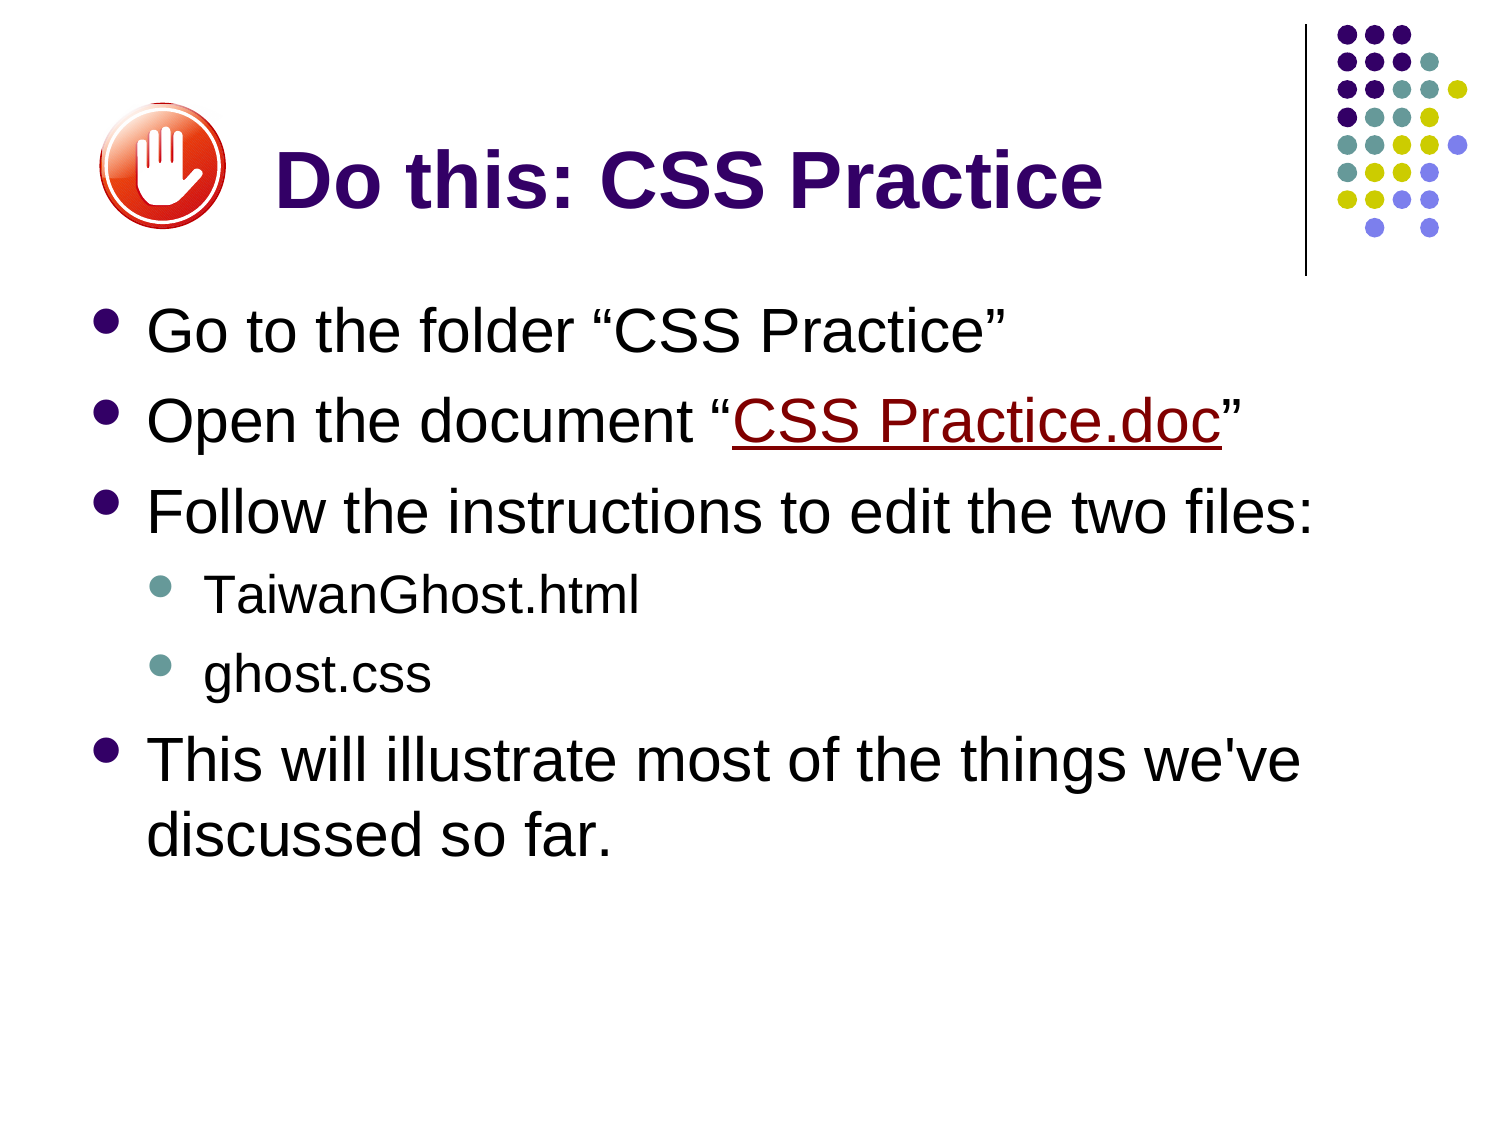

# Do this: CSS Practice
Go to the folder “CSS Practice”
Open the document “CSS Practice.doc”
Follow the instructions to edit the two files:
TaiwanGhost.html
ghost.css
This will illustrate most of the things we've discussed so far.